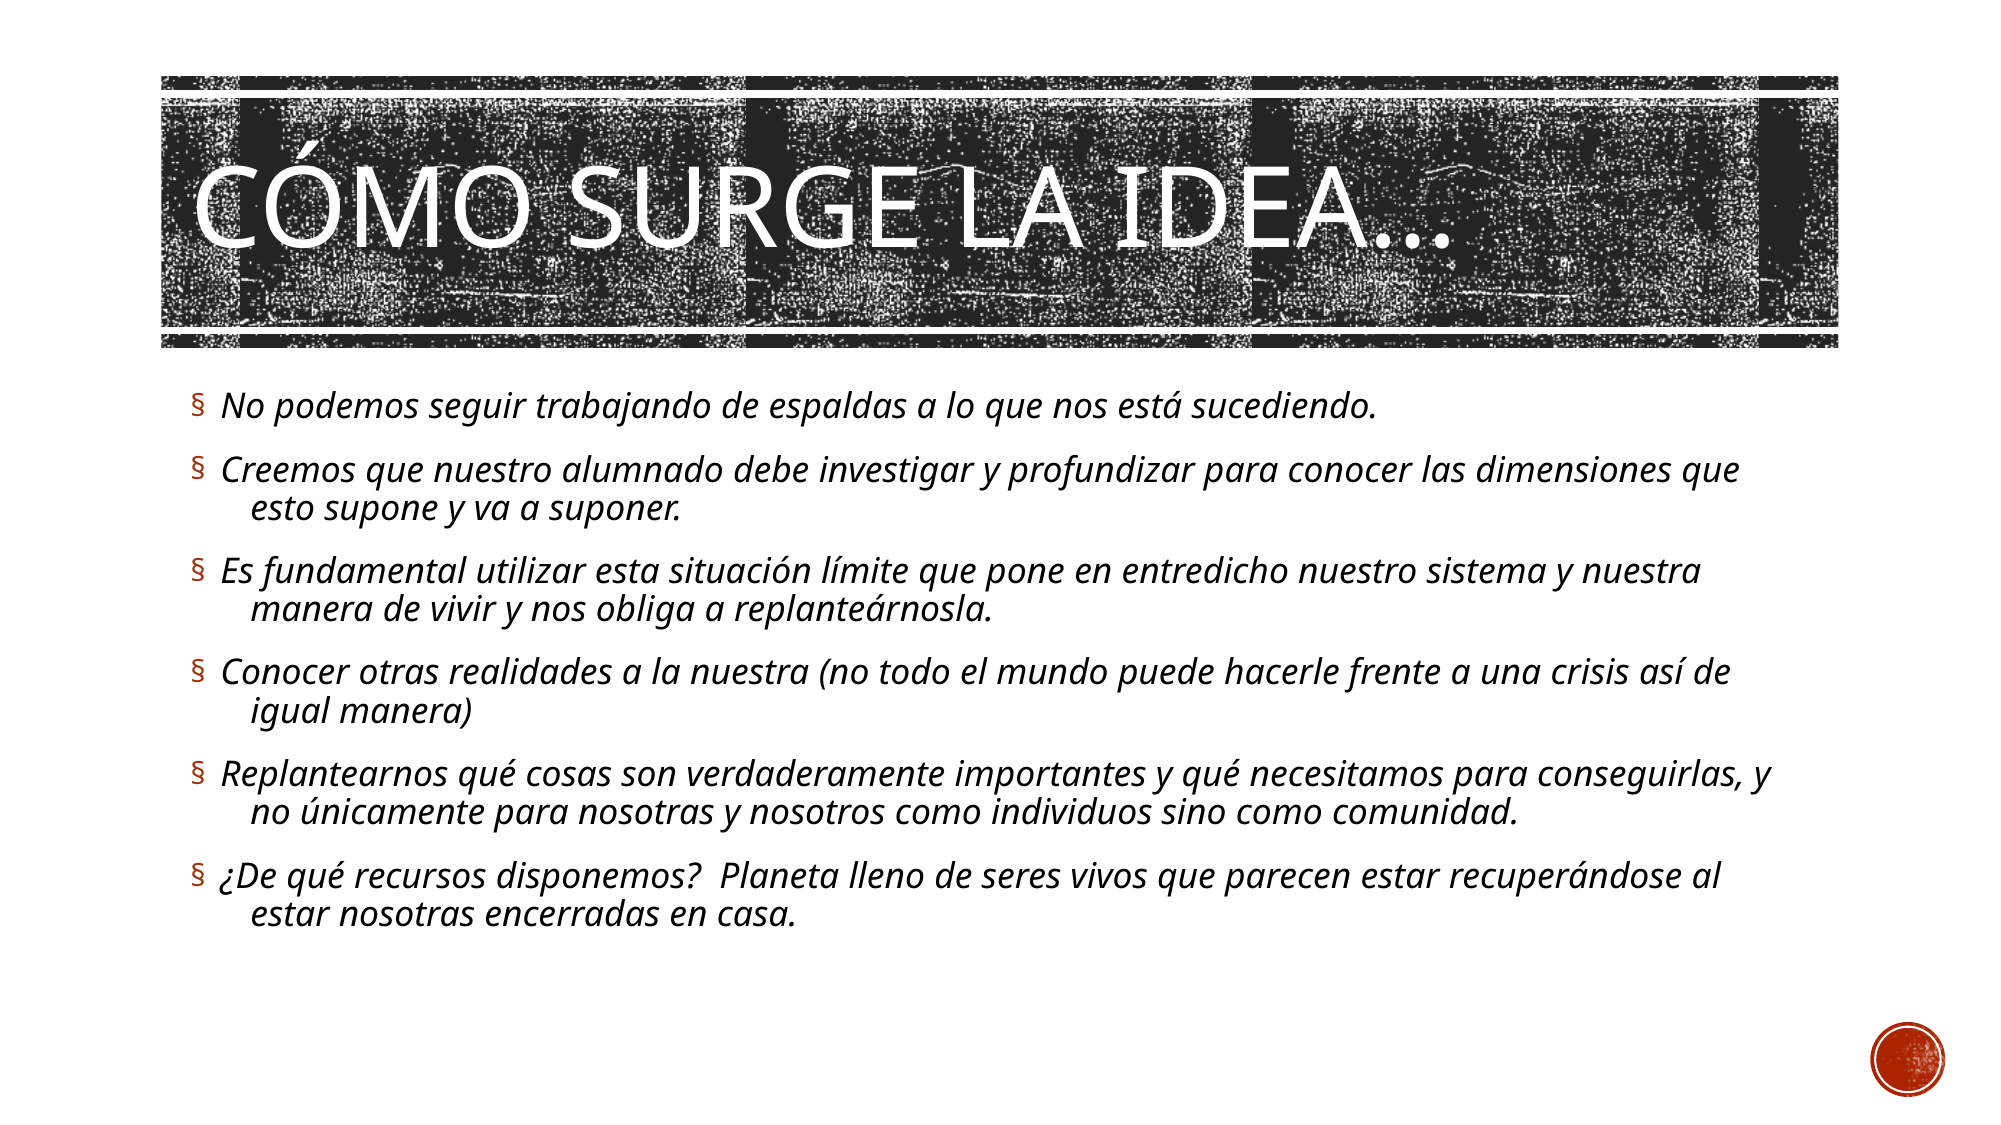

# CÓMO SURGE LA IDEA…
No podemos seguir trabajando de espaldas a lo que nos está sucediendo.
Creemos que nuestro alumnado debe investigar y profundizar para conocer las dimensiones que esto supone y va a suponer.
Es fundamental utilizar esta situación límite que pone en entredicho nuestro sistema y nuestra manera de vivir y nos obliga a replanteárnosla.
Conocer otras realidades a la nuestra (no todo el mundo puede hacerle frente a una crisis así de igual manera)
Replantearnos qué cosas son verdaderamente importantes y qué necesitamos para conseguirlas, y no únicamente para nosotras y nosotros como individuos sino como comunidad.
¿De qué recursos disponemos? Planeta lleno de seres vivos que parecen estar recuperándose al estar nosotras encerradas en casa.